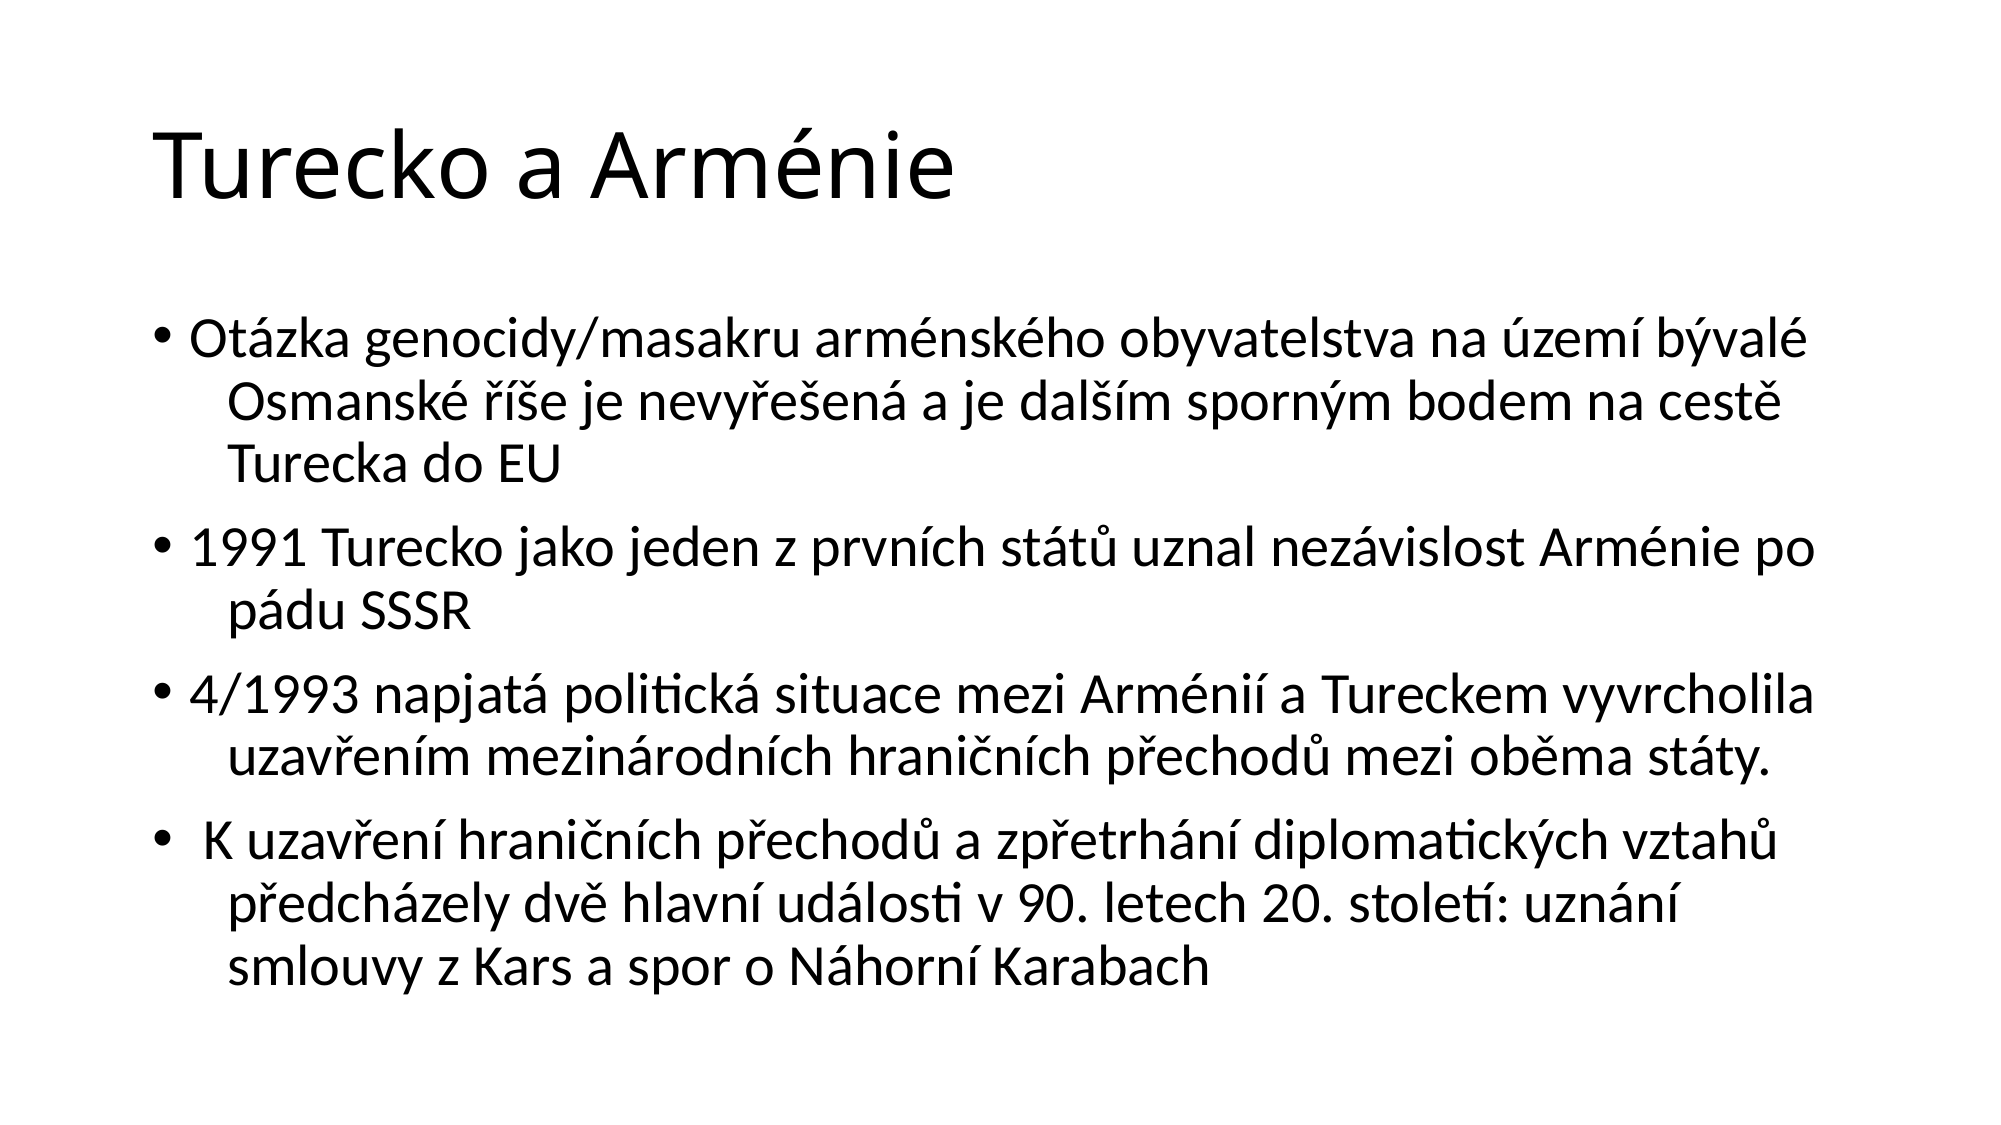

# Turecko a Arménie
Otázka genocidy/masakru arménského obyvatelstva na území bývalé Osmanské říše je nevyřešená a je dalším sporným bodem na cestě Turecka do EU
1991 Turecko jako jeden z prvních států uznal nezávislost Arménie po pádu SSSR
4/1993 napjatá politická situace mezi Arménií a Tureckem vyvrcholila uzavřením mezinárodních hraničních přechodů mezi oběma státy.
 K uzavření hraničních přechodů a zpřetrhání diplomatických vztahů předcházely dvě hlavní události v 90. letech 20. století: uznání smlouvy z Kars a spor o Náhorní Karabach